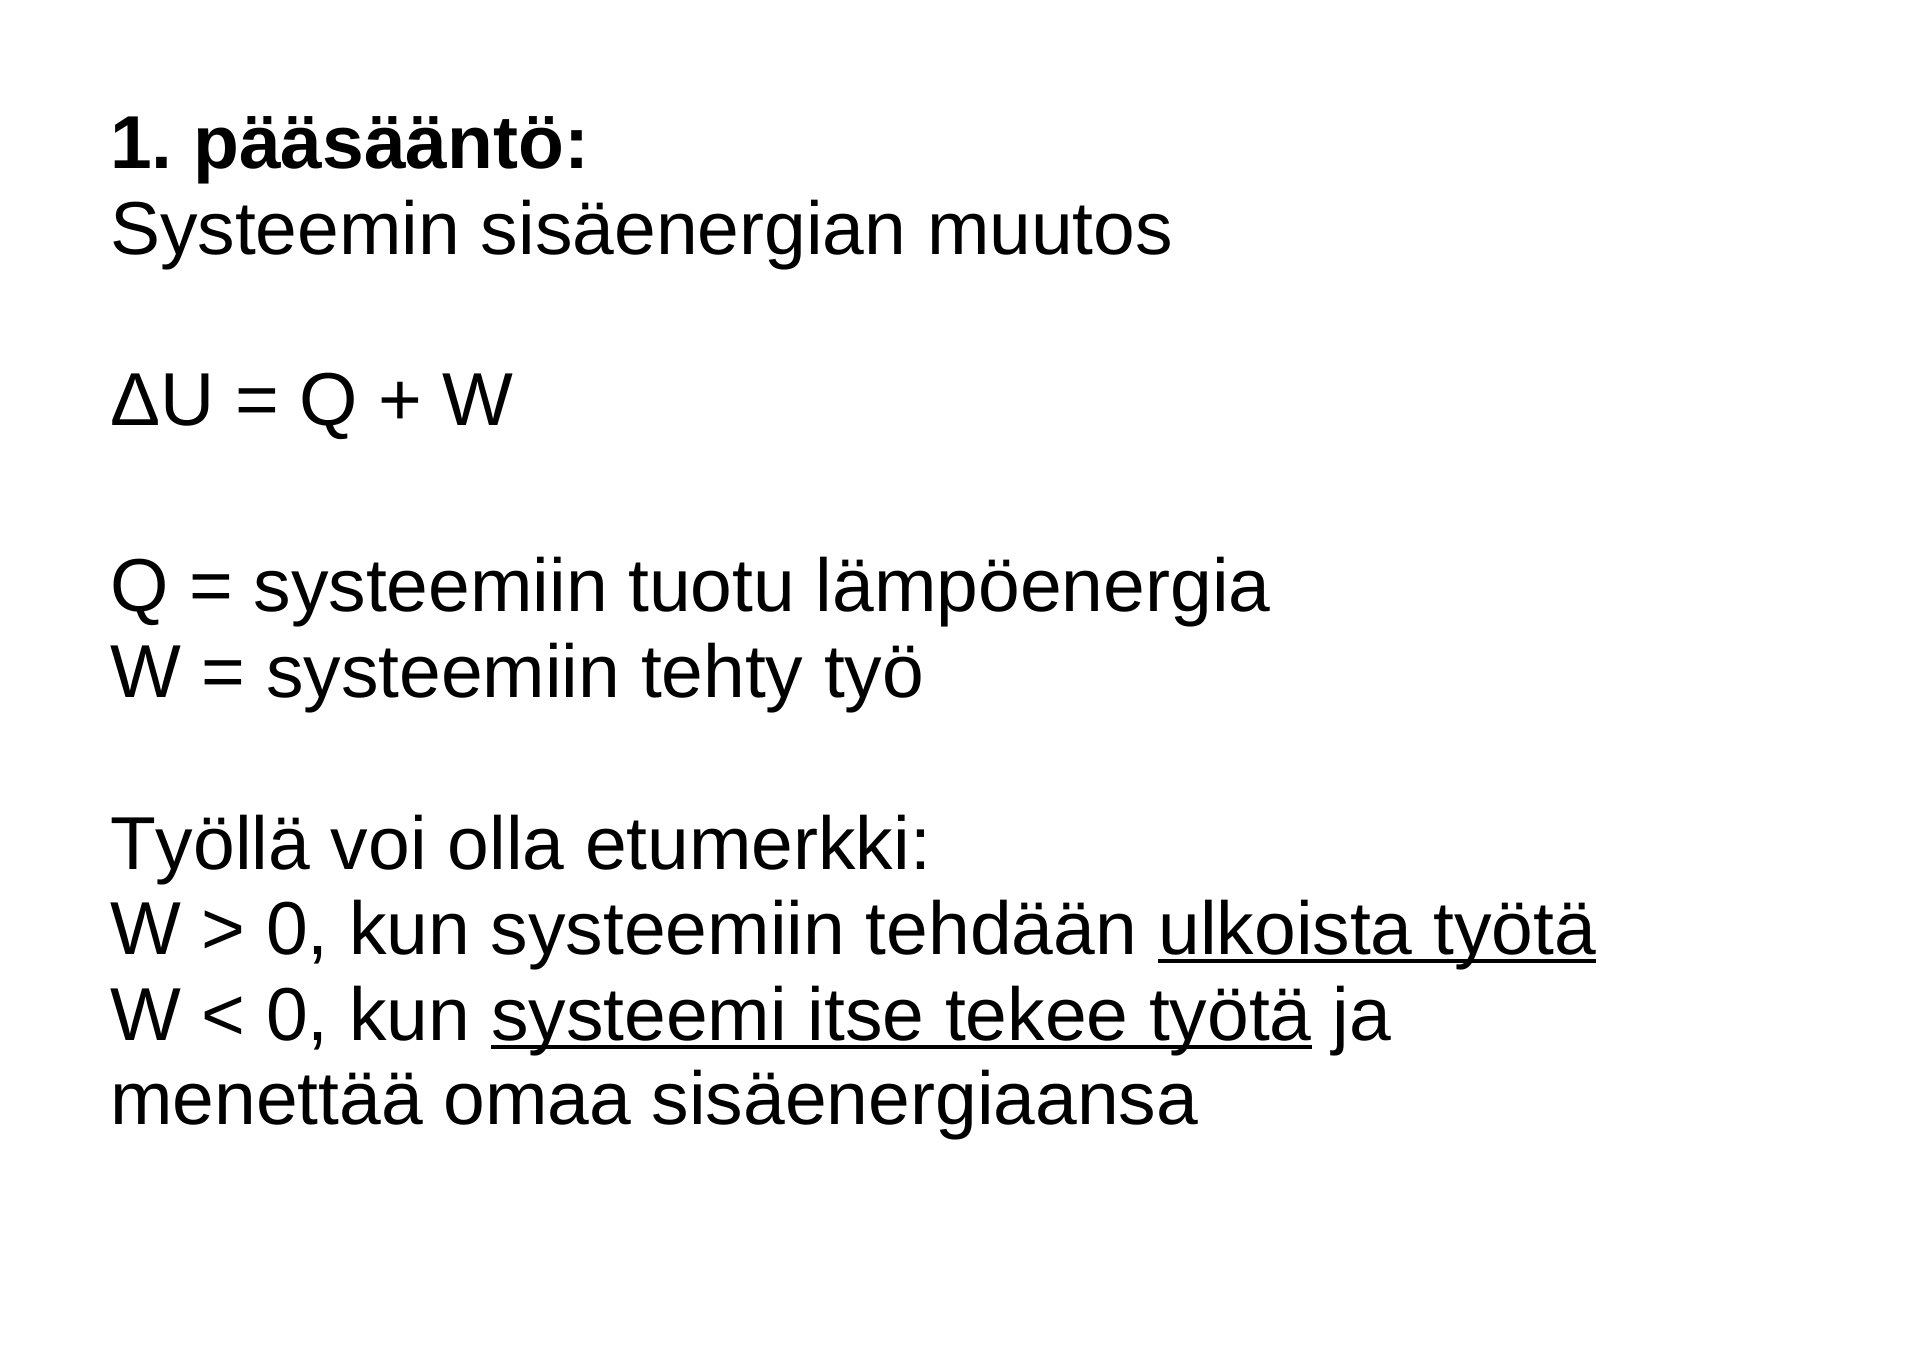

1. pääsääntö:
Systeemin sisäenergian muutos
ΔU = Q + W
Q = systeemiin tuotu lämpöenergia
W = systeemiin tehty työ
Työllä voi olla etumerkki:
W > 0, kun systeemiin tehdään ulkoista työtä
W < 0, kun systeemi itse tekee työtä ja
menettää omaa sisäenergiaansa